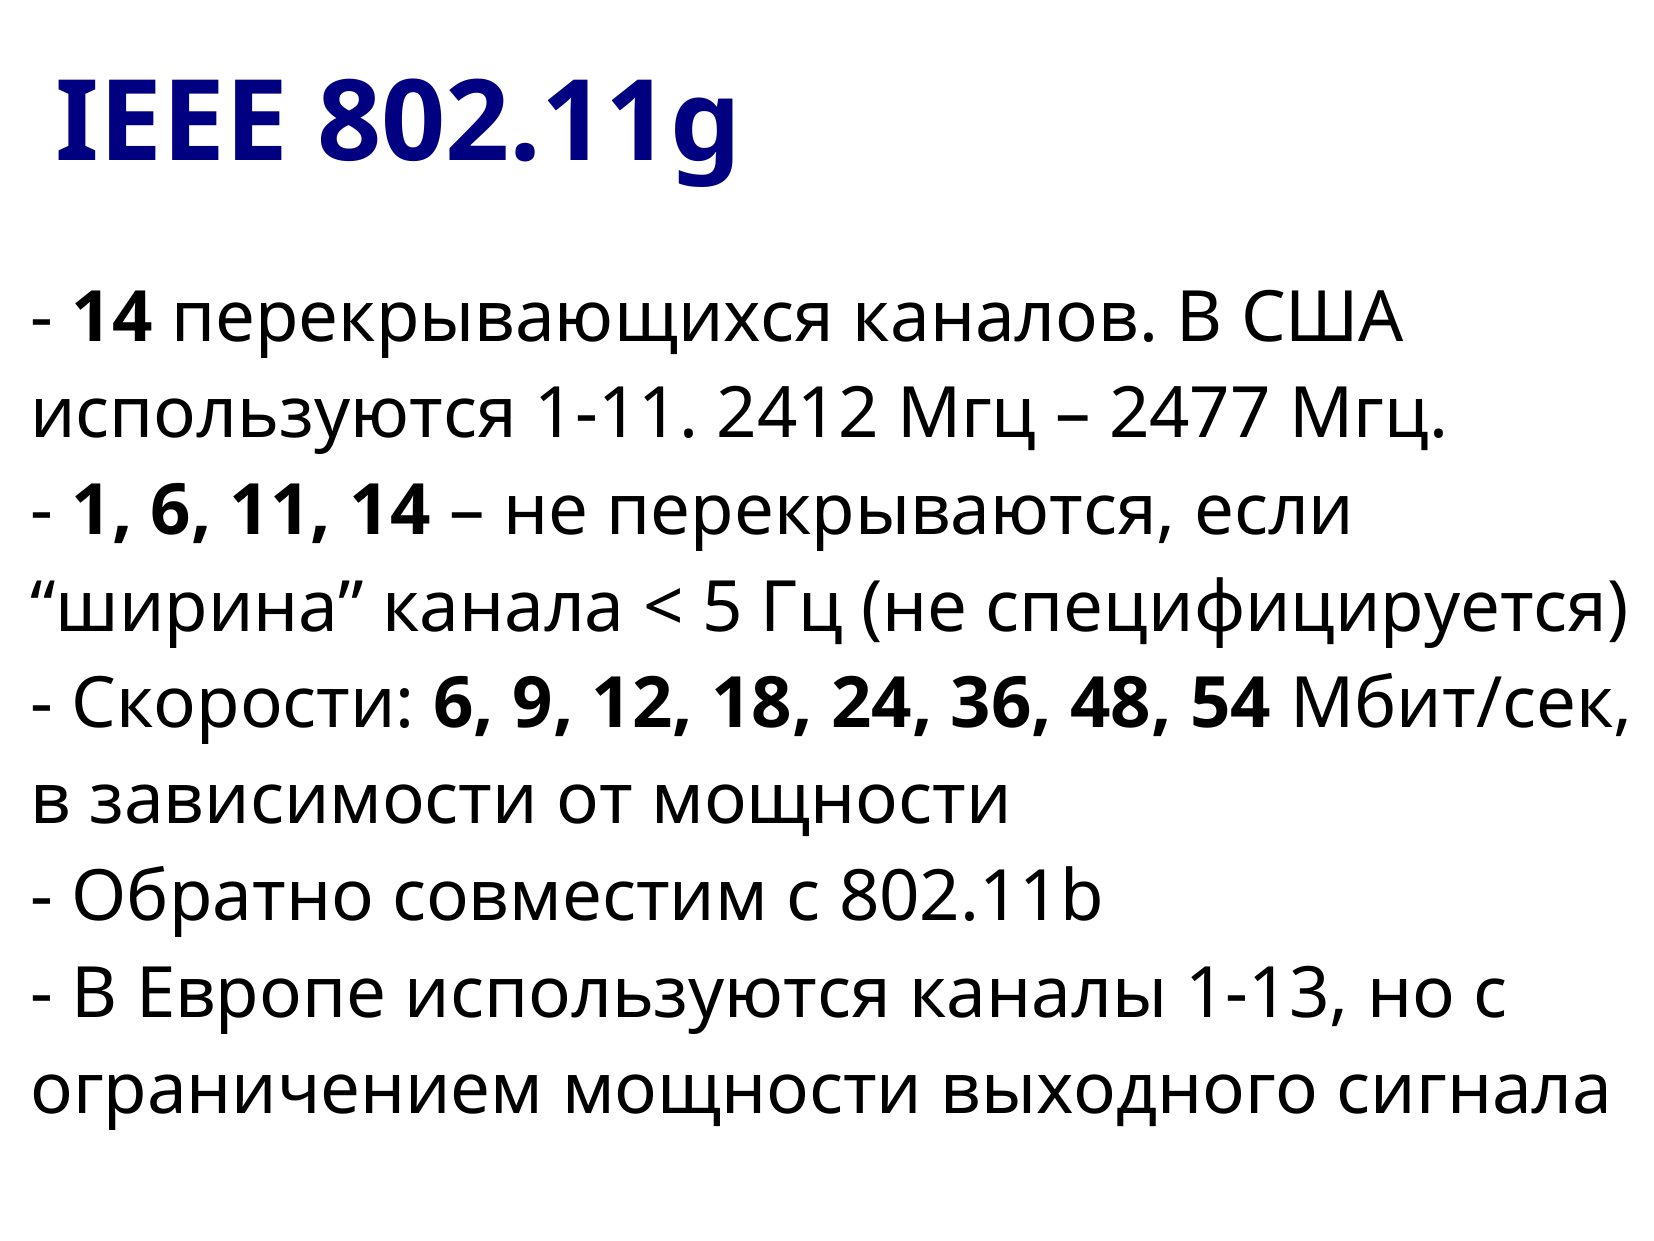

IEEE 802.11g
- 14 перекрывающихся каналов. В США используются 1-11. 2412 Мгц – 2477 Мгц.
- 1, 6, 11, 14 – не перекрываются, если “ширина” канала < 5 Гц (не специфицируется)
- Скорости: 6, 9, 12, 18, 24, 36, 48, 54 Мбит/сек, в зависимости от мощности
- Обратно совместим с 802.11b
- В Европе используются каналы 1-13, но с ограничением мощности выходного сигнала